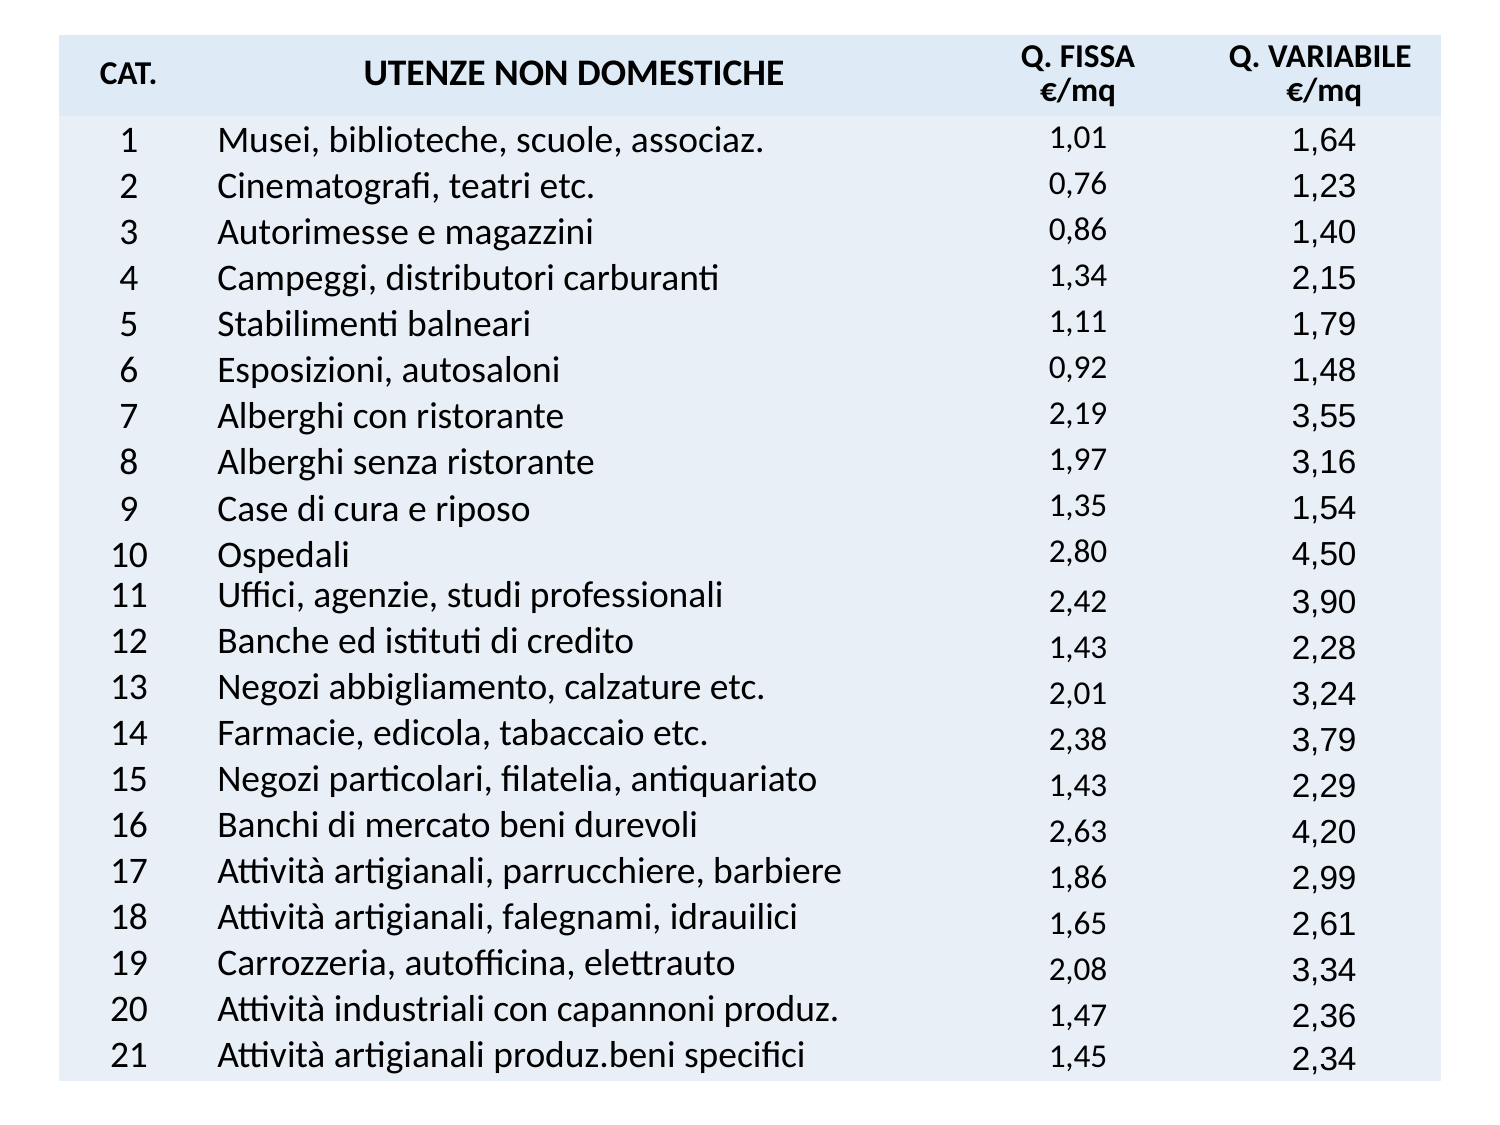

| CAT. | UTENZE NON DOMESTICHE | Q. FISSA €/mq | Q. VARIABILE €/mq |
| --- | --- | --- | --- |
| 1 | Musei, biblioteche, scuole, associaz. | 1,01 | 1,64 |
| 2 | Cinematografi, teatri etc. | 0,76 | 1,23 |
| 3 | Autorimesse e magazzini | 0,86 | 1,40 |
| 4 | Campeggi, distributori carburanti | 1,34 | 2,15 |
| 5 | Stabilimenti balneari | 1,11 | 1,79 |
| 6 | Esposizioni, autosaloni | 0,92 | 1,48 |
| 7 | Alberghi con ristorante | 2,19 | 3,55 |
| 8 | Alberghi senza ristorante | 1,97 | 3,16 |
| 9 | Case di cura e riposo | 1,35 | 1,54 |
| 10 | Ospedali | 2,80 | 4,50 |
| 11 | Uffici, agenzie, studi professionali | 2,42 | 3,90 |
| --- | --- | --- | --- |
| 12 | Banche ed istituti di credito | 1,43 | 2,28 |
| 13 | Negozi abbigliamento, calzature etc. | 2,01 | 3,24 |
| 14 | Farmacie, edicola, tabaccaio etc. | 2,38 | 3,79 |
| 15 | Negozi particolari, filatelia, antiquariato | 1,43 | 2,29 |
| 16 | Banchi di mercato beni durevoli | 2,63 | 4,20 |
| 17 | Attività artigianali, parrucchiere, barbiere | 1,86 | 2,99 |
| 18 | Attività artigianali, falegnami, idrauilici | 1,65 | 2,61 |
| 19 | Carrozzeria, autofficina, elettrauto | 2,08 | 3,34 |
| 20 | Attività industriali con capannoni produz. | 1,47 | 2,36 |
| 21 | Attività artigianali produz.beni specifici | 1,45 | 2,34 |